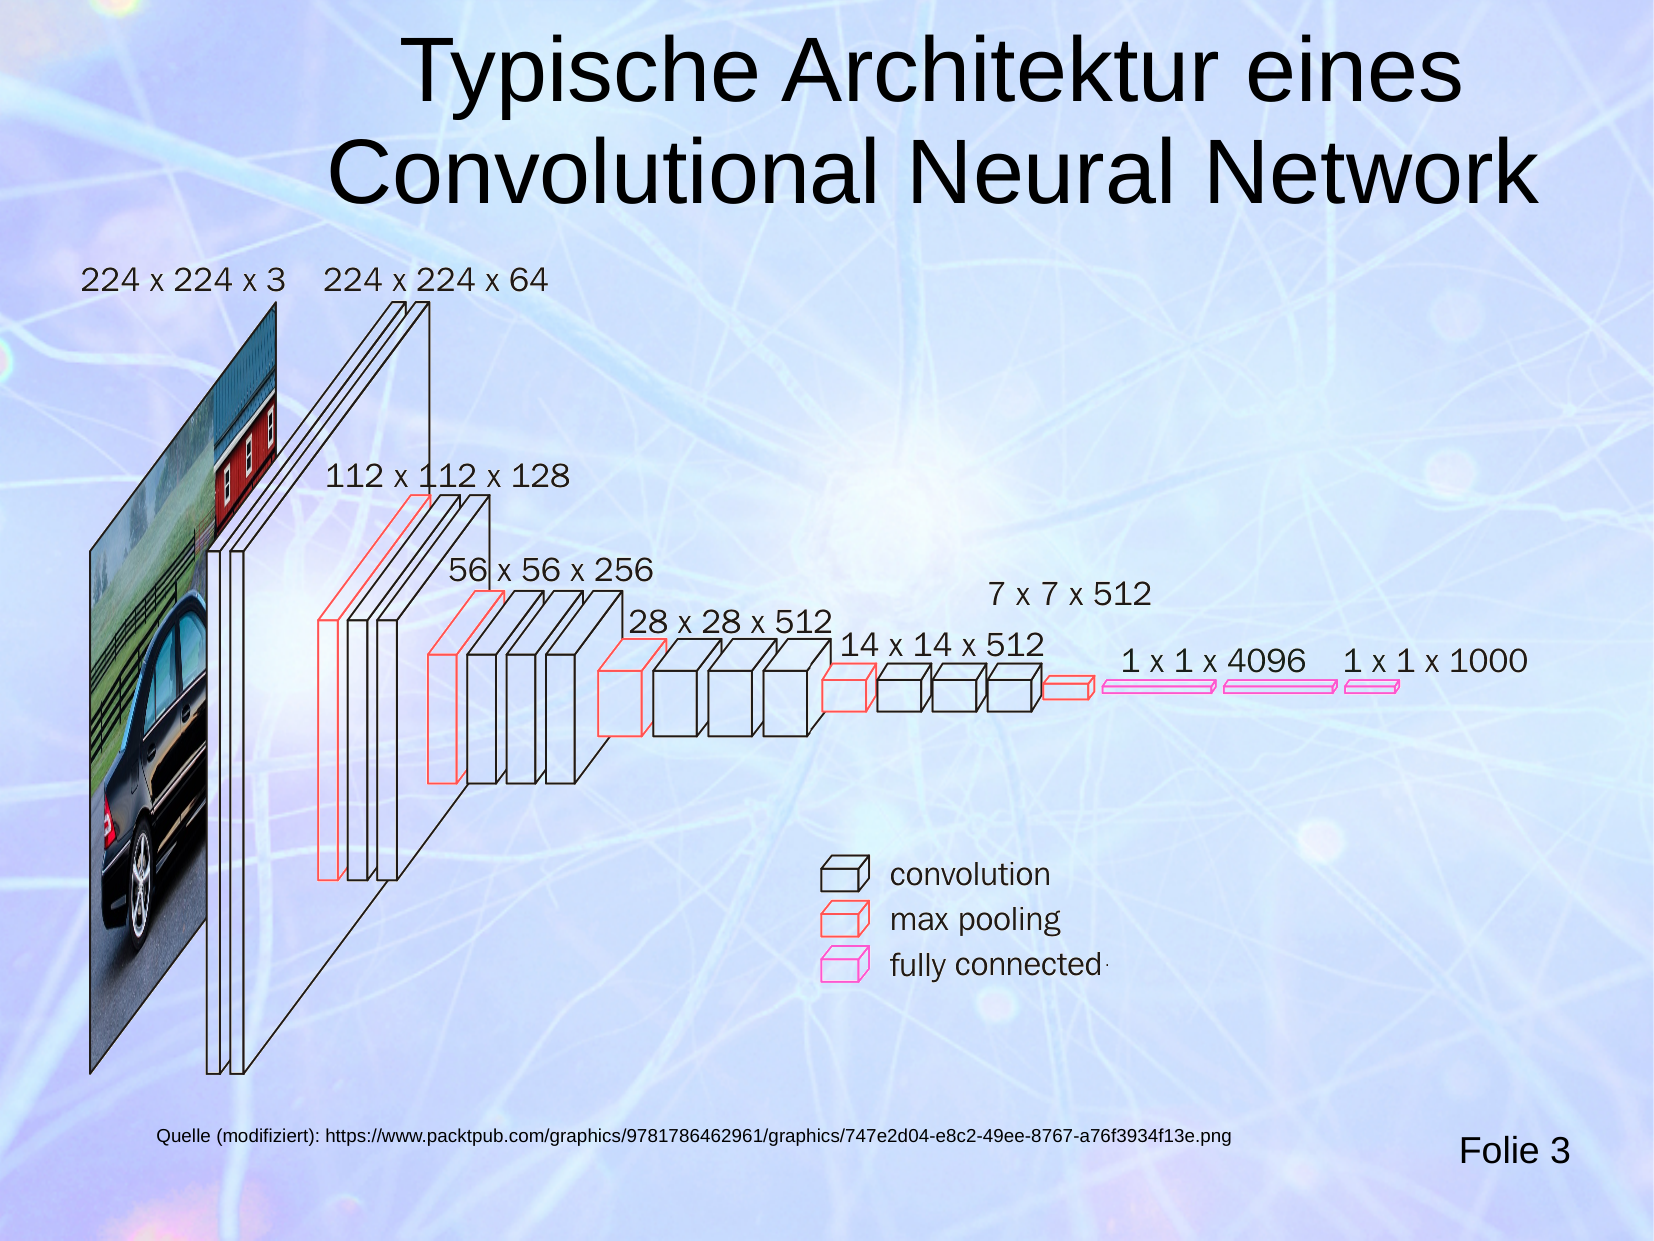

# Typische Architektur eines Convolutional Neural Network
Quelle (modifiziert): https://www.packtpub.com/graphics/9781786462961/graphics/747e2d04-e8c2-49ee-8767-a76f3934f13e.png
3